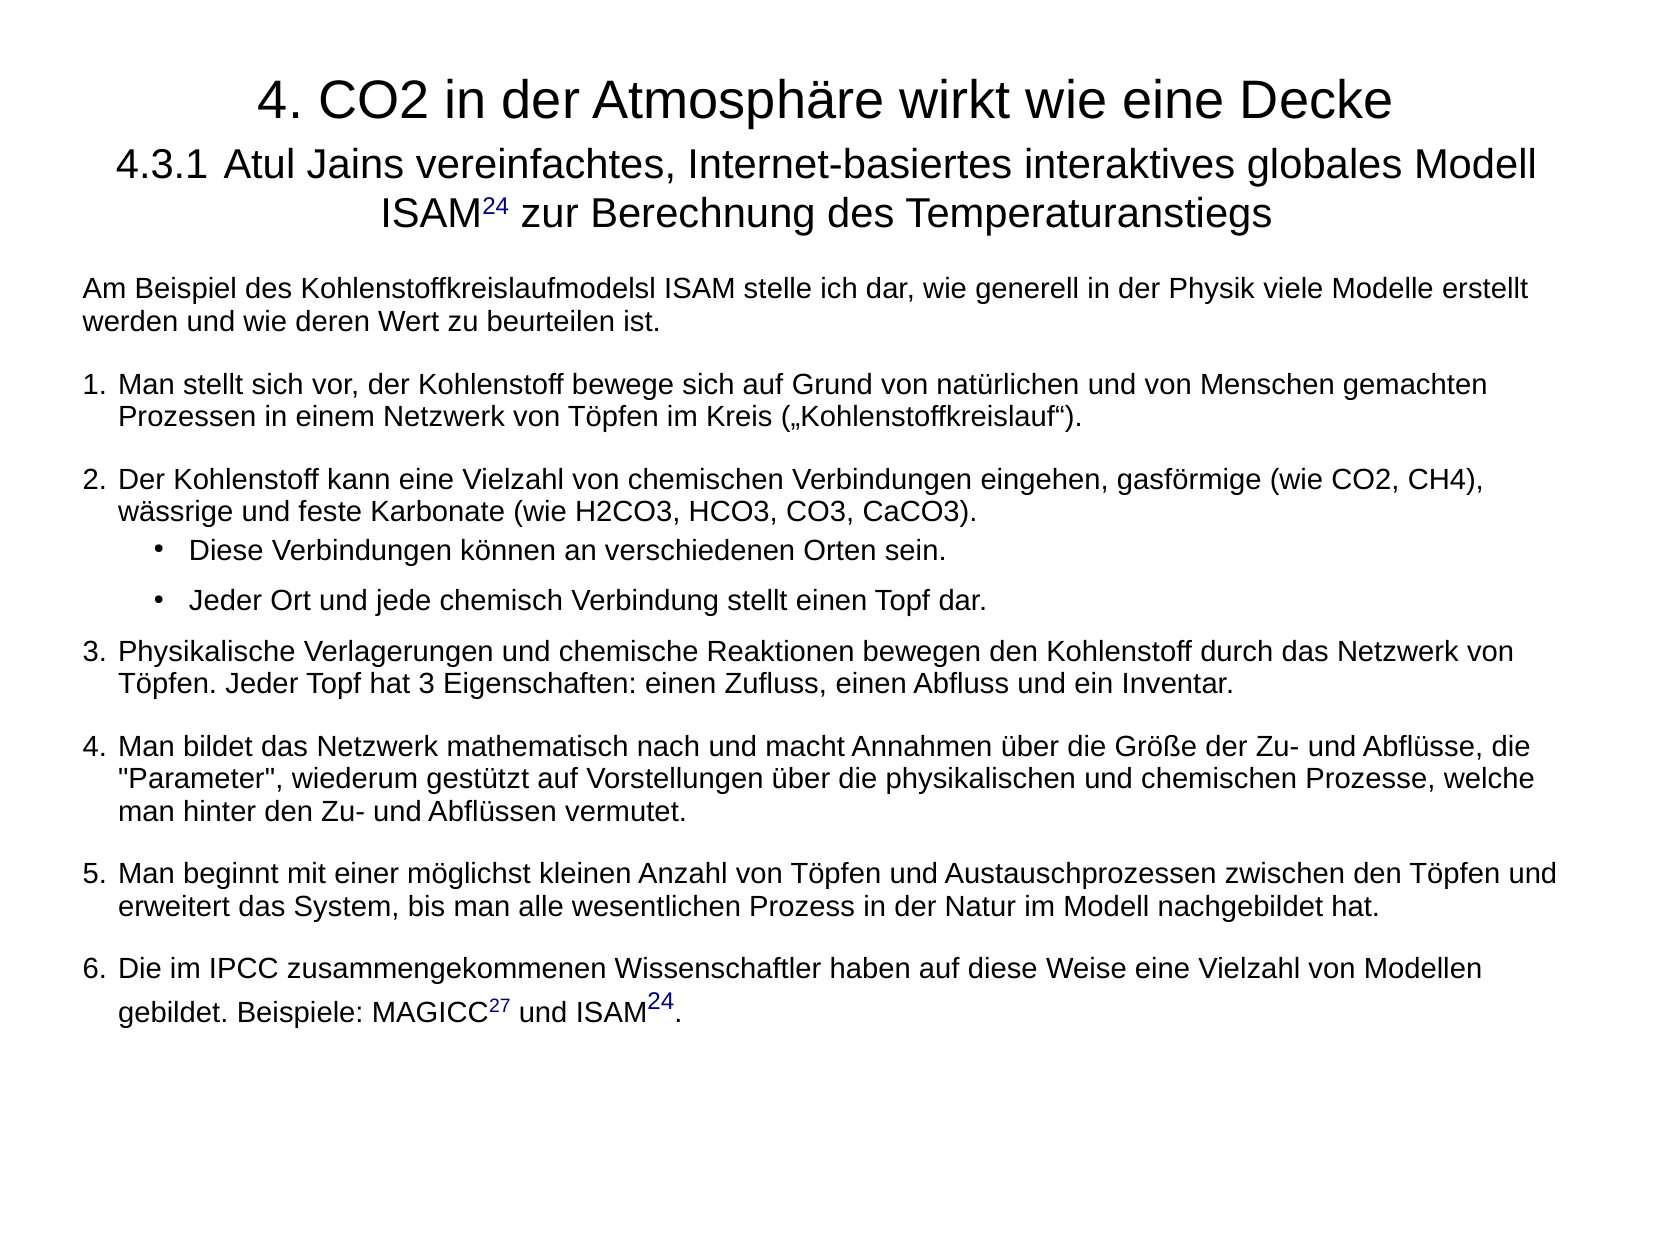

# 4. CO2 in der Atmosphäre wirkt wie eine Decke 4.3.1 Atul Jains vereinfachtes, Internet-basiertes interaktives globales Modell ISAM24 zur Berechnung des Temperaturanstiegs
Am Beispiel des Kohlenstoffkreislaufmodelsl ISAM stelle ich dar, wie generell in der Physik viele Modelle erstellt werden und wie deren Wert zu beurteilen ist.
Man stellt sich vor, der Kohlenstoff bewege sich auf Grund von natürlichen und von Menschen gemachten Prozessen in einem Netzwerk von Töpfen im Kreis („Kohlenstoffkreislauf“).
Der Kohlenstoff kann eine Vielzahl von chemischen Verbindungen eingehen, gasförmige (wie CO2, CH4), wässrige und feste Karbonate (wie H2CO3, HCO3, CO3, CaCO3).
Diese Verbindungen können an verschiedenen Orten sein.
Jeder Ort und jede chemisch Verbindung stellt einen Topf dar.
Physikalische Verlagerungen und chemische Reaktionen bewegen den Kohlenstoff durch das Netzwerk von Töpfen. Jeder Topf hat 3 Eigenschaften: einen Zufluss, einen Abfluss und ein Inventar.
Man bildet das Netzwerk mathematisch nach und macht Annahmen über die Größe der Zu- und Abflüsse, die "Parameter", wiederum gestützt auf Vorstellungen über die physikalischen und chemischen Prozesse, welche man hinter den Zu- und Abflüssen vermutet.
Man beginnt mit einer möglichst kleinen Anzahl von Töpfen und Austauschprozessen zwischen den Töpfen und erweitert das System, bis man alle wesentlichen Prozess in der Natur im Modell nachgebildet hat.
Die im IPCC zusammengekommenen Wissenschaftler haben auf diese Weise eine Vielzahl von Modellen gebildet. Beispiele: MAGICC27 und ISAM24.